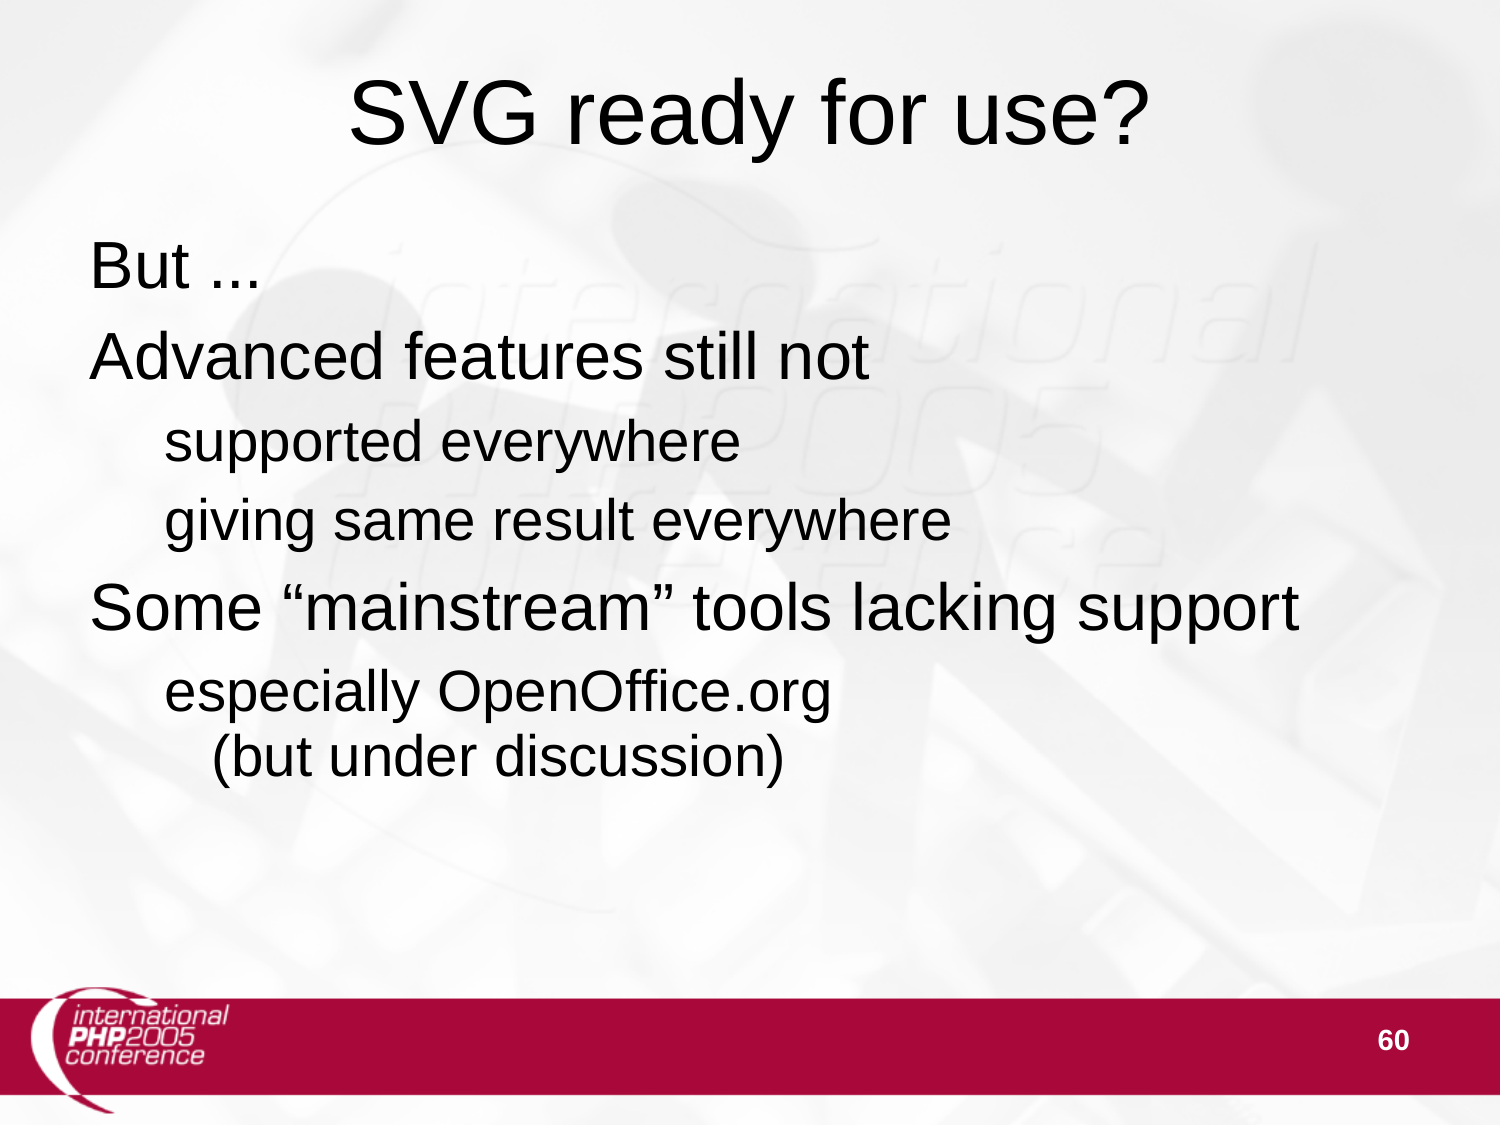

SVG ready for use?
# But ...
Advanced features still not
supported everywhere
giving same result everywhere
Some “mainstream” tools lacking support
especially OpenOffice.org
(but under discussion)
60